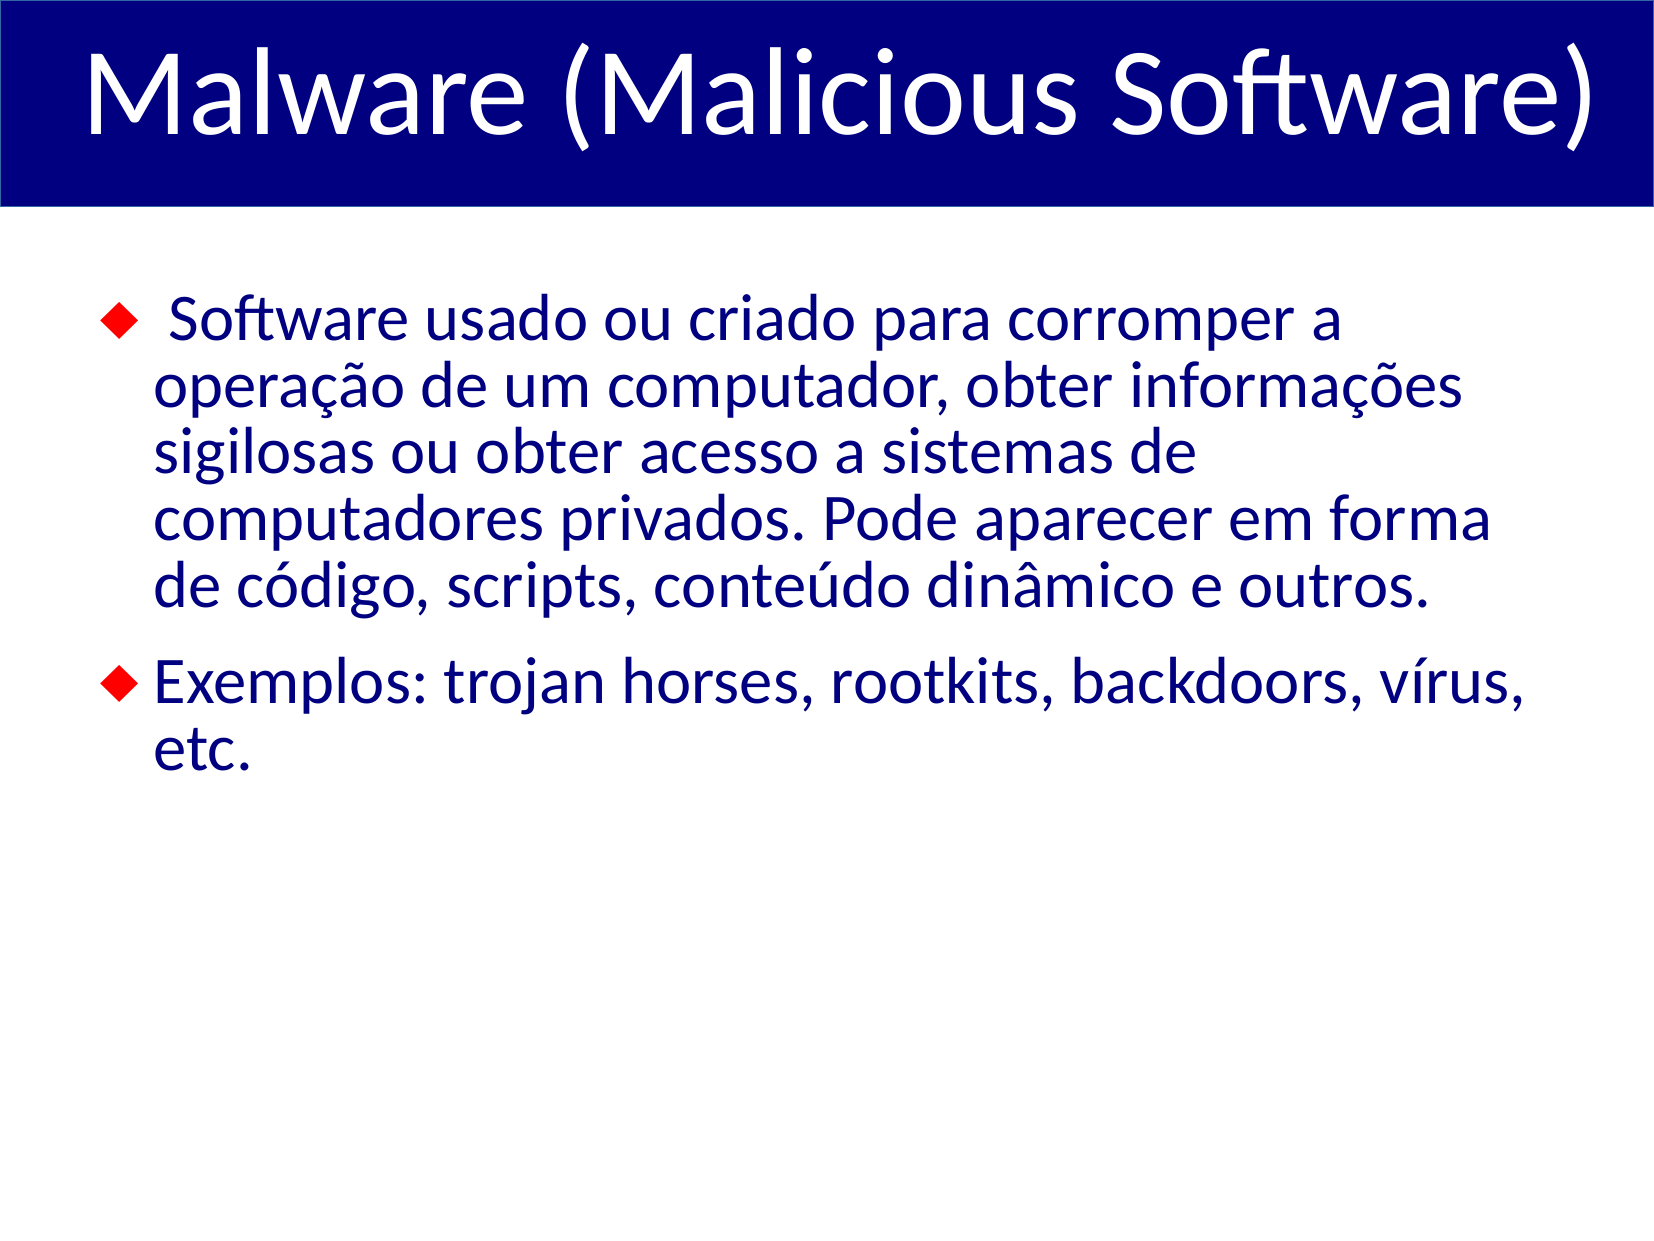

# Malware (Malicious Software)
 Software usado ou criado para corromper a operação de um computador, obter informações sigilosas ou obter acesso a sistemas de computadores privados. Pode aparecer em forma de código, scripts, conteúdo dinâmico e outros.
Exemplos: trojan horses, rootkits, backdoors, vírus, etc.